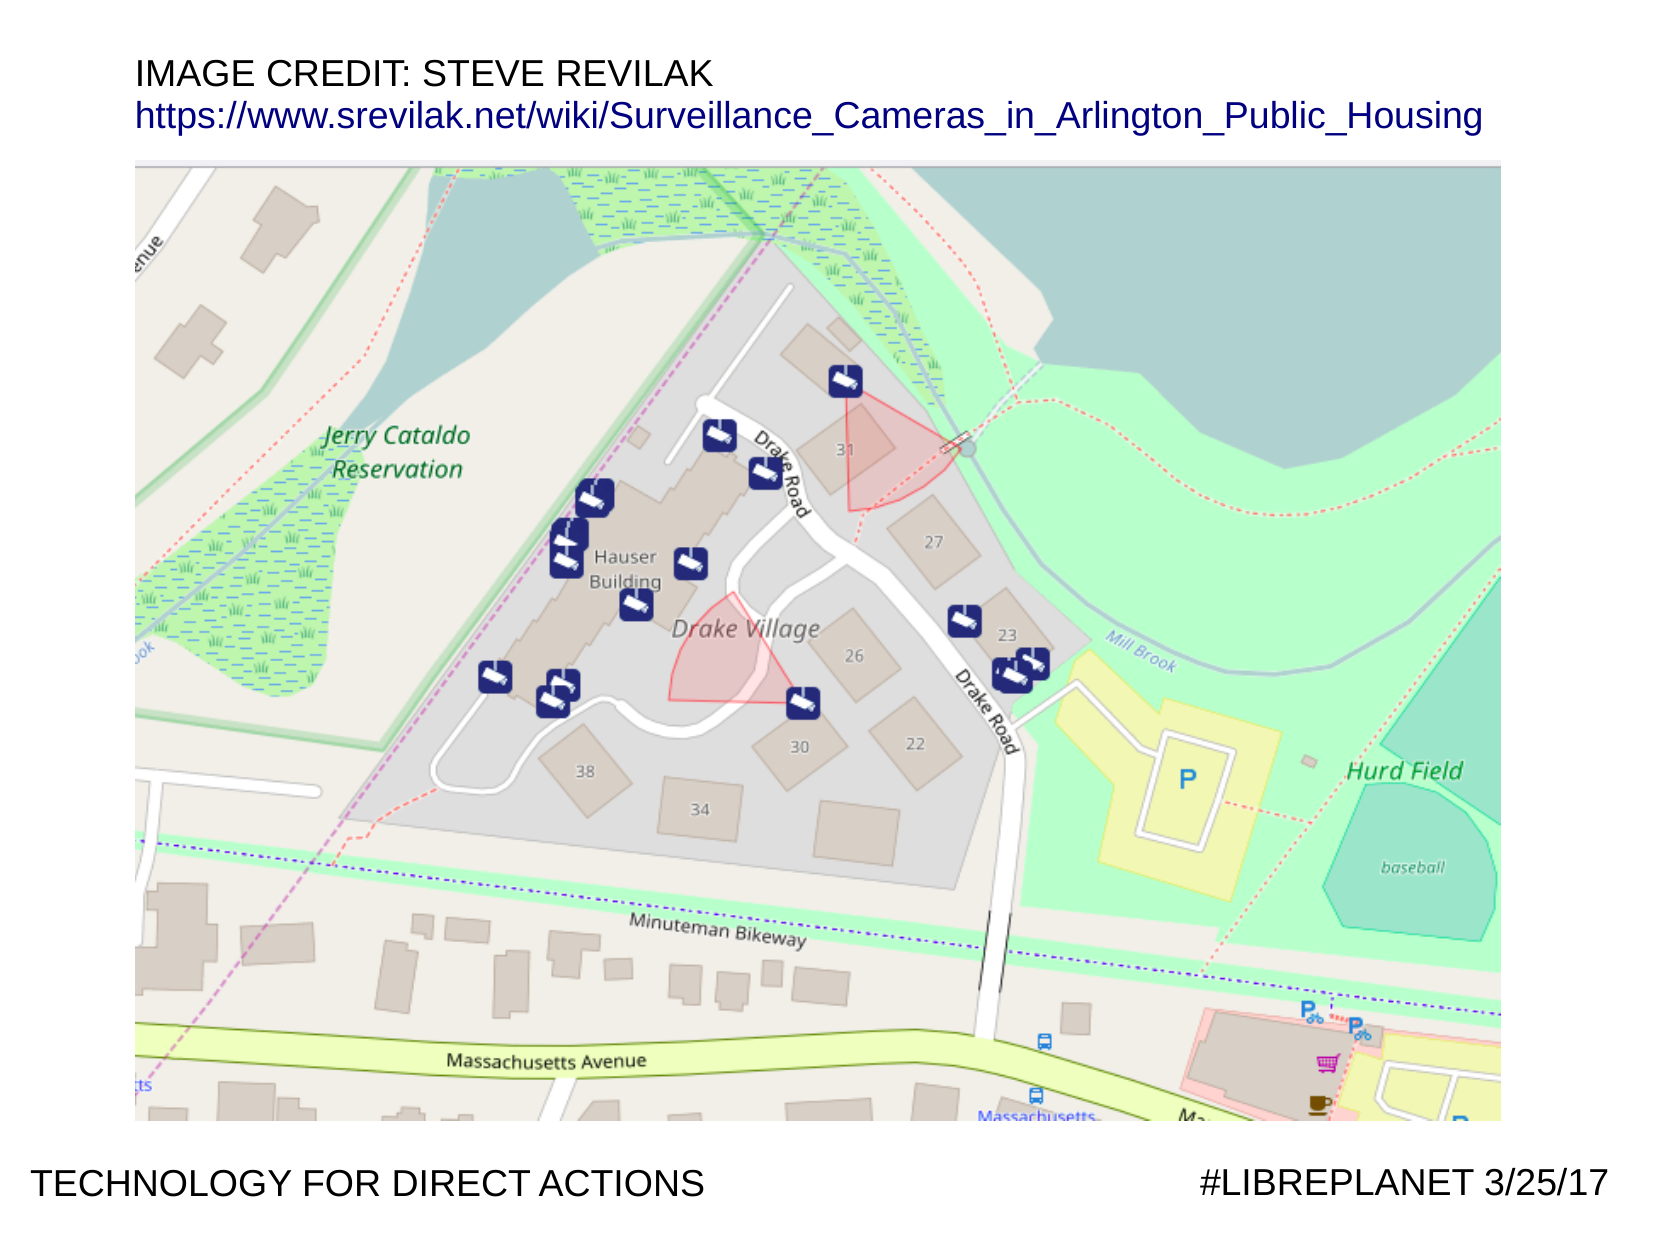

IMAGE CREDIT: STEVE REVILAK
https://www.srevilak.net/wiki/Surveillance_Cameras_in_Arlington_Public_Housing
# TECHNOLOGY FOR DIRECT ACTIONS
#LIBREPLANET 3/25/17